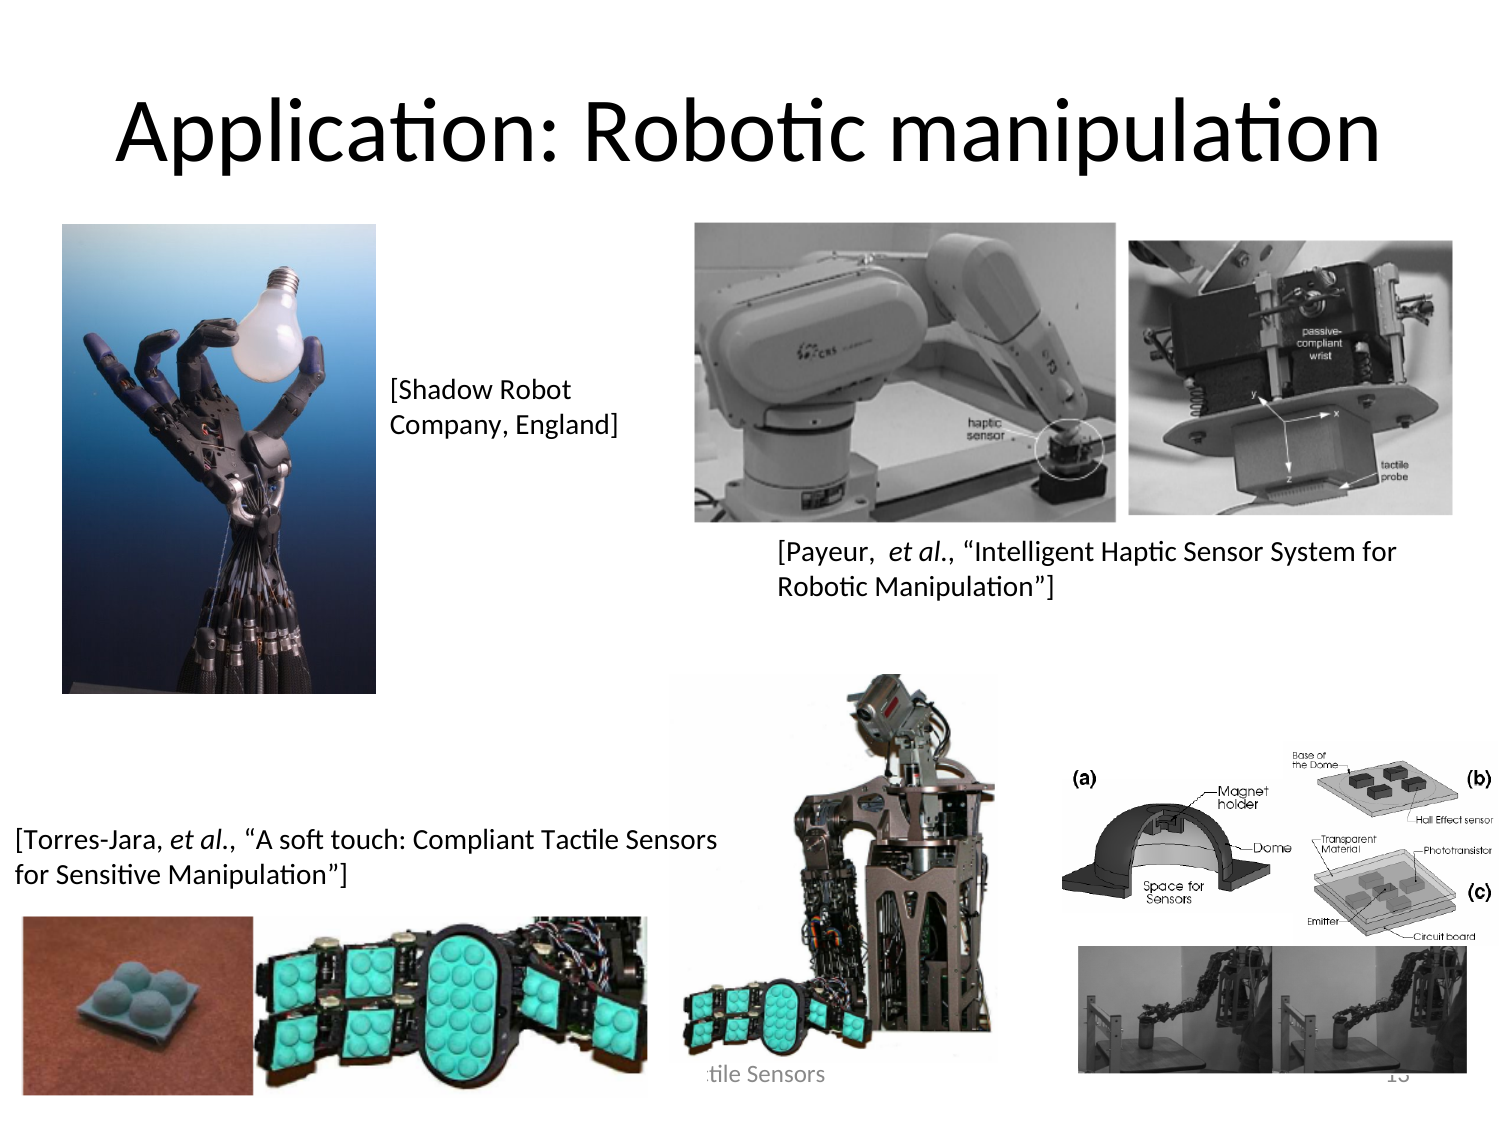

# Application: Robotic manipulation
[Shadow Robot Company, England]
[Payeur, et al., “Intelligent Haptic Sensor System for Robotic Manipulation”]
[Torres-Jara, et al., “A soft touch: Compliant Tactile Sensors for Sensitive Manipulation”]
16722 S2009
Tactile Sensors